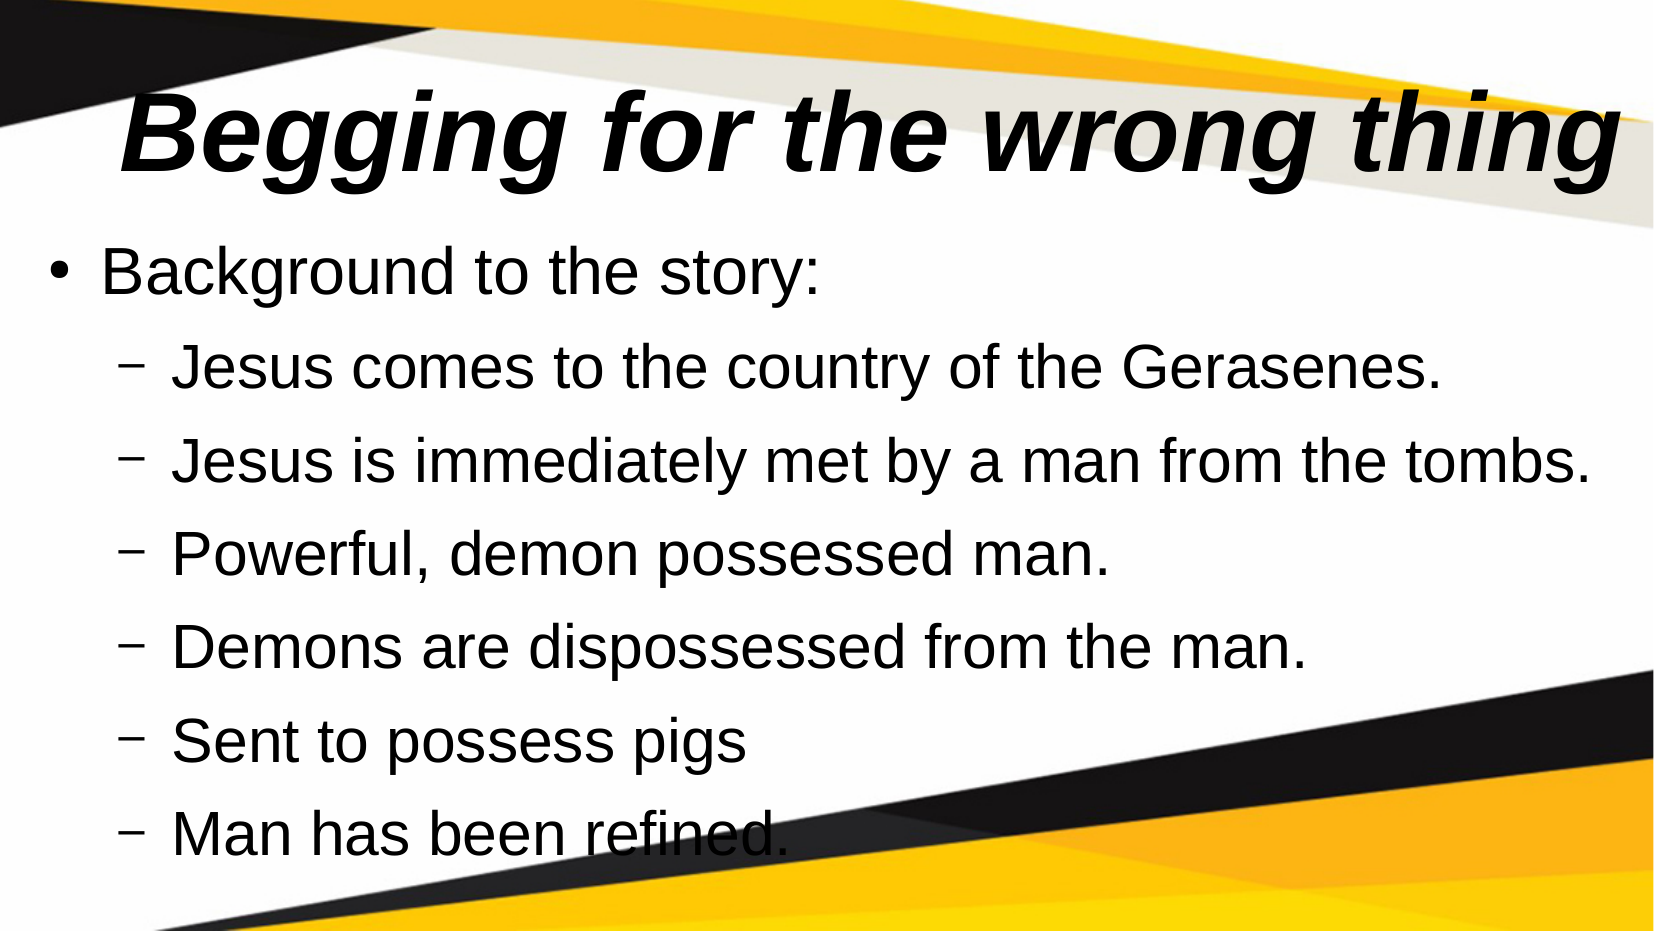

# Begging for the wrong thing
Background to the story:
Jesus comes to the country of the Gerasenes.
Jesus is immediately met by a man from the tombs.
Powerful, demon possessed man.
Demons are dispossessed from the man.
Sent to possess pigs
Man has been refined.